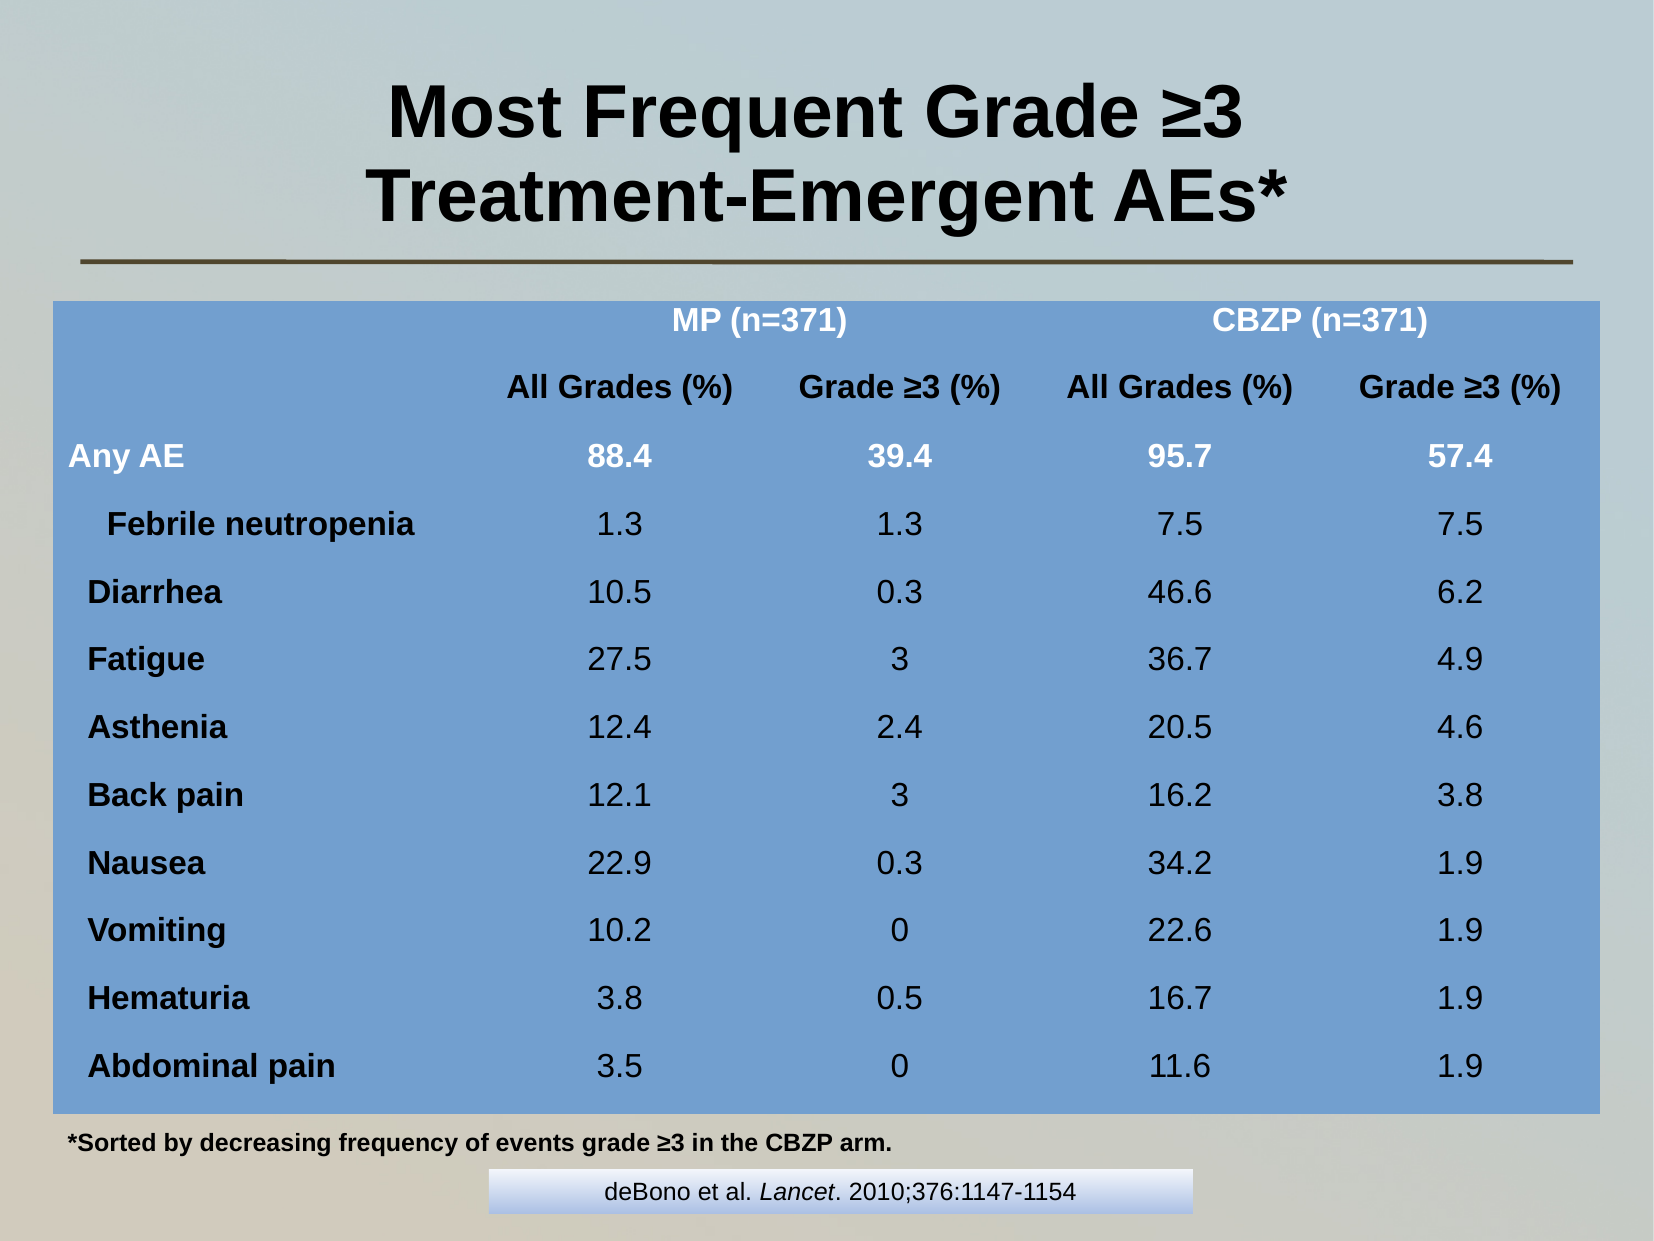

Most Frequent Grade ≥3
Treatment-Emergent AEs*
| | MP (n=371) | | CBZP (n=371) | |
| --- | --- | --- | --- | --- |
| | All Grades (%) | Grade ≥3 (%) | All Grades (%) | Grade ≥3 (%) |
| Any AE | 88.4 | 39.4 | 95.7 | 57.4 |
| Febrile neutropenia | 1.3 | 1.3 | 7.5 | 7.5 |
| Diarrhea | 10.5 | 0.3 | 46.6 | 6.2 |
| Fatigue | 27.5 | 3 | 36.7 | 4.9 |
| Asthenia | 12.4 | 2.4 | 20.5 | 4.6 |
| Back pain | 12.1 | 3 | 16.2 | 3.8 |
| Nausea | 22.9 | 0.3 | 34.2 | 1.9 |
| Vomiting | 10.2 | 0 | 22.6 | 1.9 |
| Hematuria | 3.8 | 0.5 | 16.7 | 1.9 |
| Abdominal pain | 3.5 | 0 | 11.6 | 1.9 |
*Sorted by decreasing frequency of events grade ≥3 in the CBZP arm.
deBono et al. Lancet. 2010;376:1147-1154